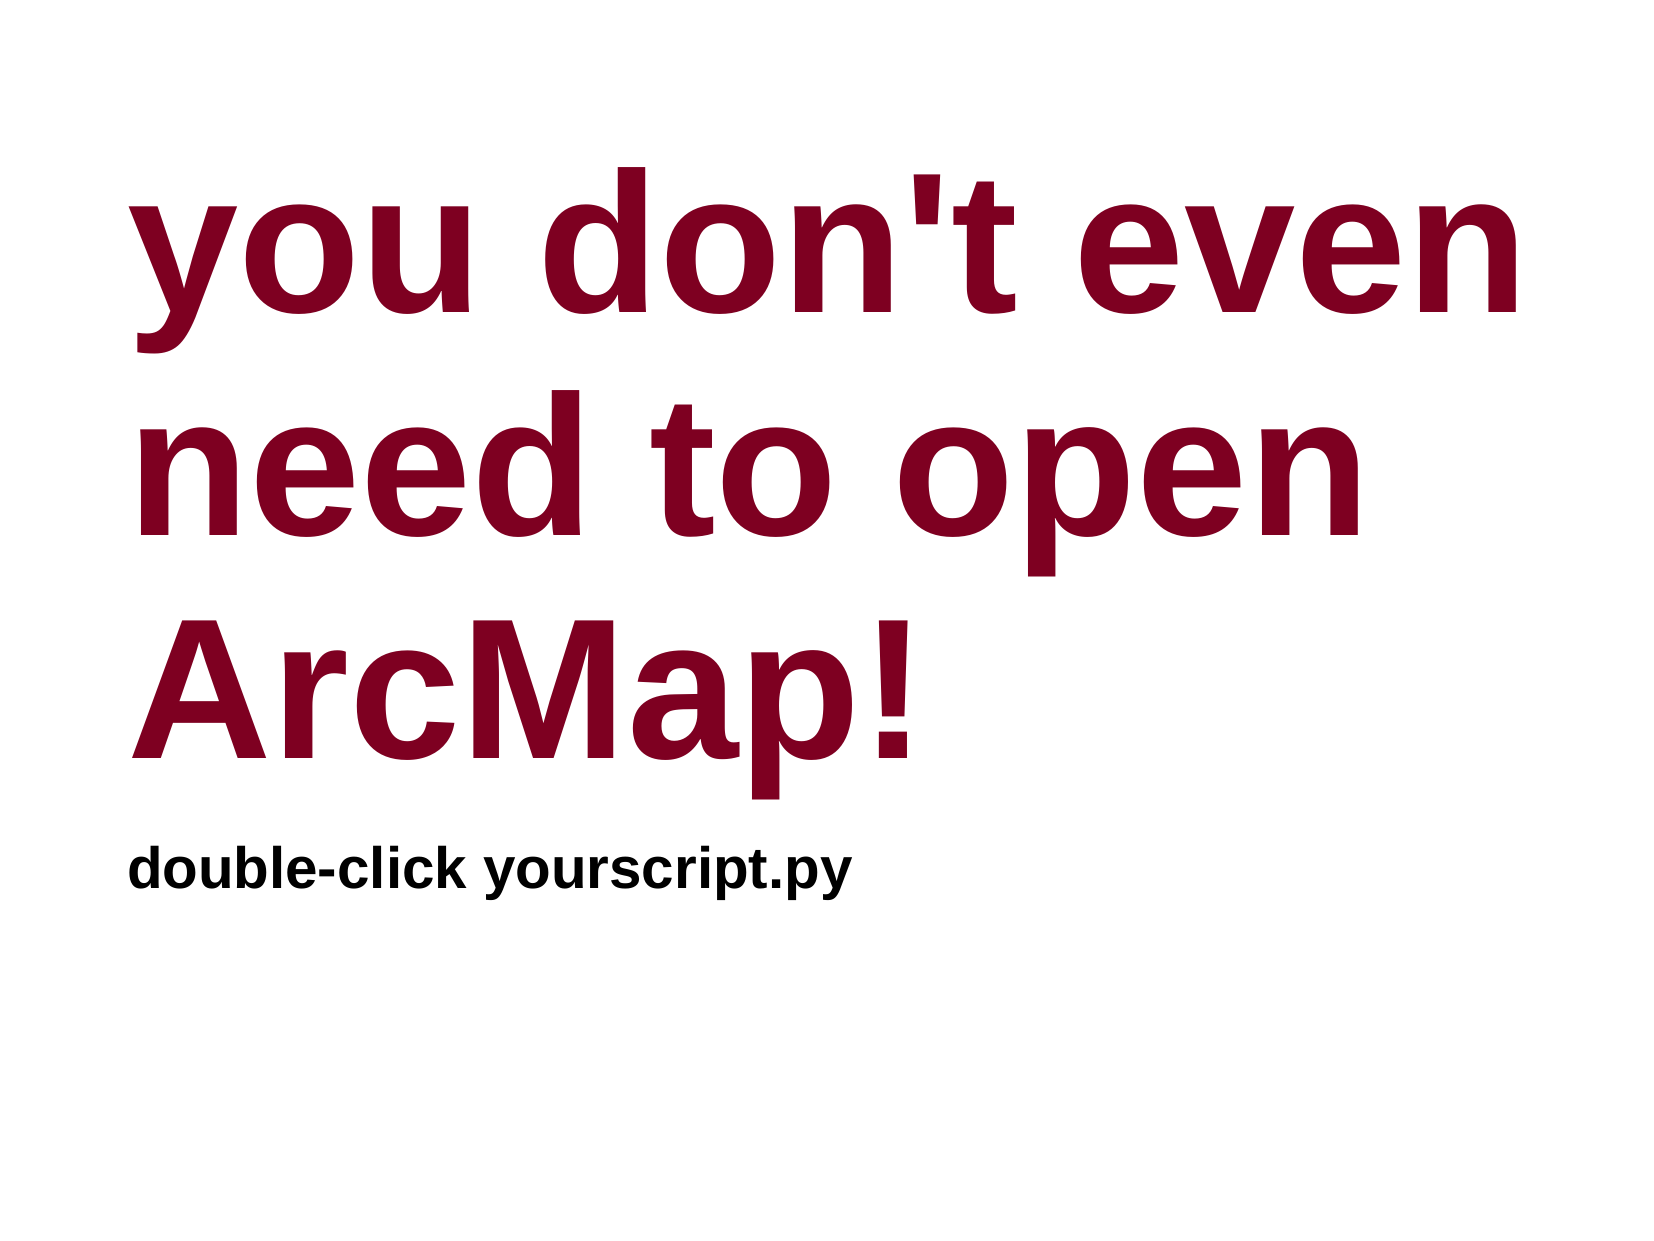

you don't even need to open ArcMap!
double-click yourscript.py